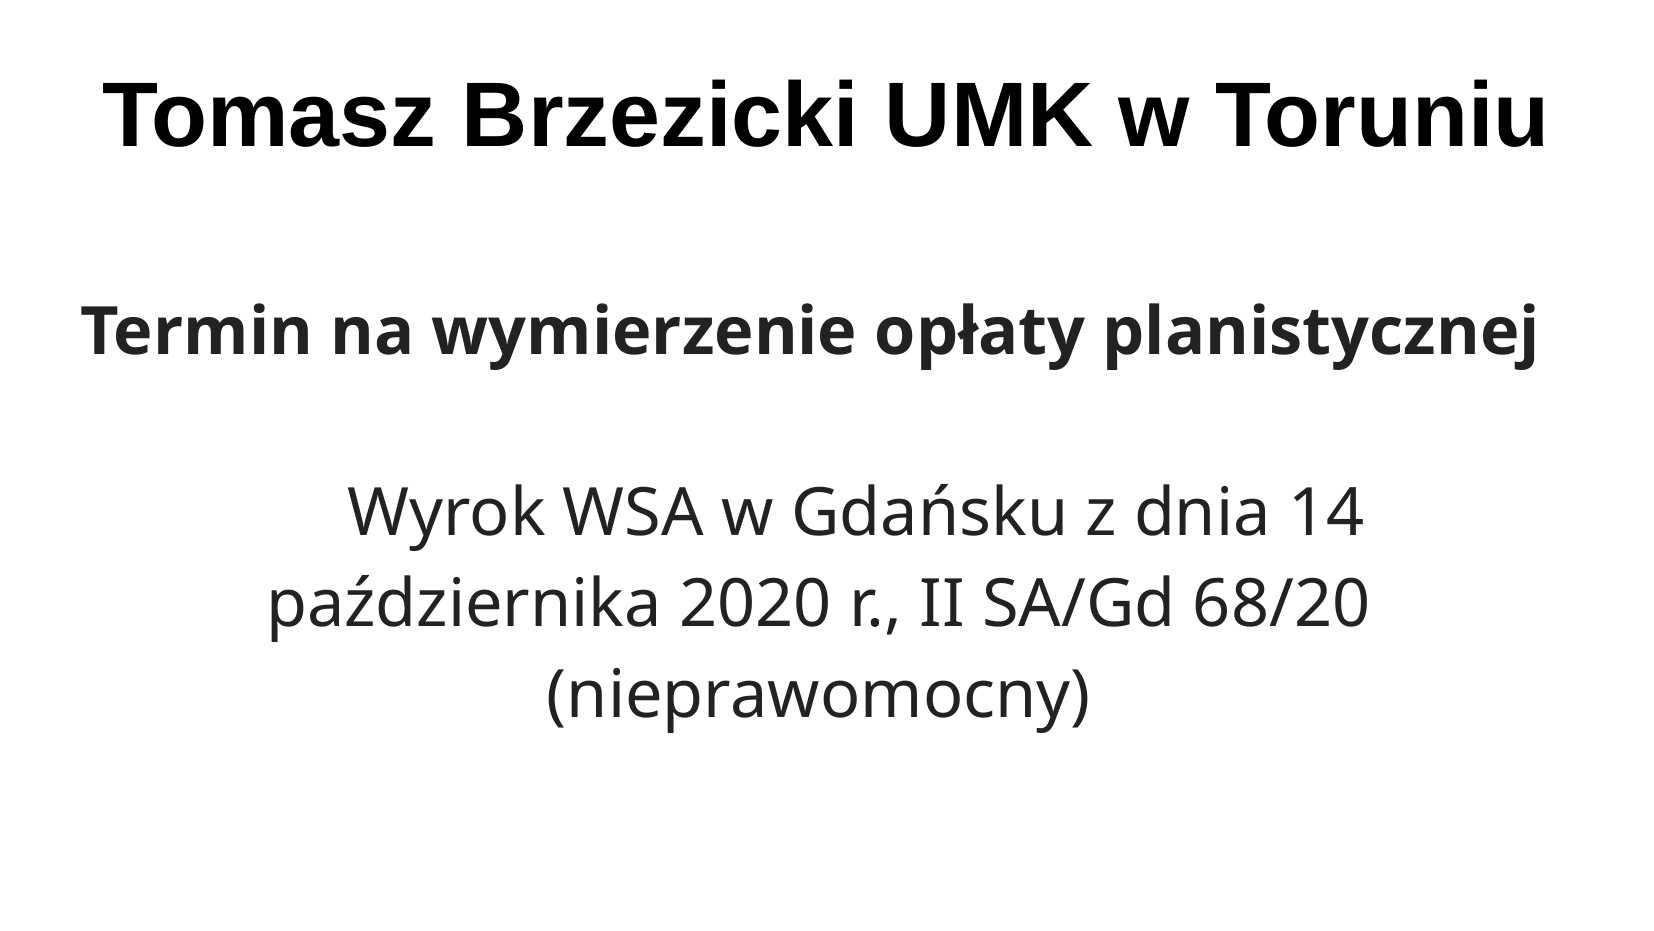

# Tomasz Brzezicki UMK w Toruniu
Termin na wymierzenie opłaty planistycznej
	Wyrok WSA w Gdańsku z dnia 14 października 2020 r., II SA/Gd 68/20 (nieprawomocny)